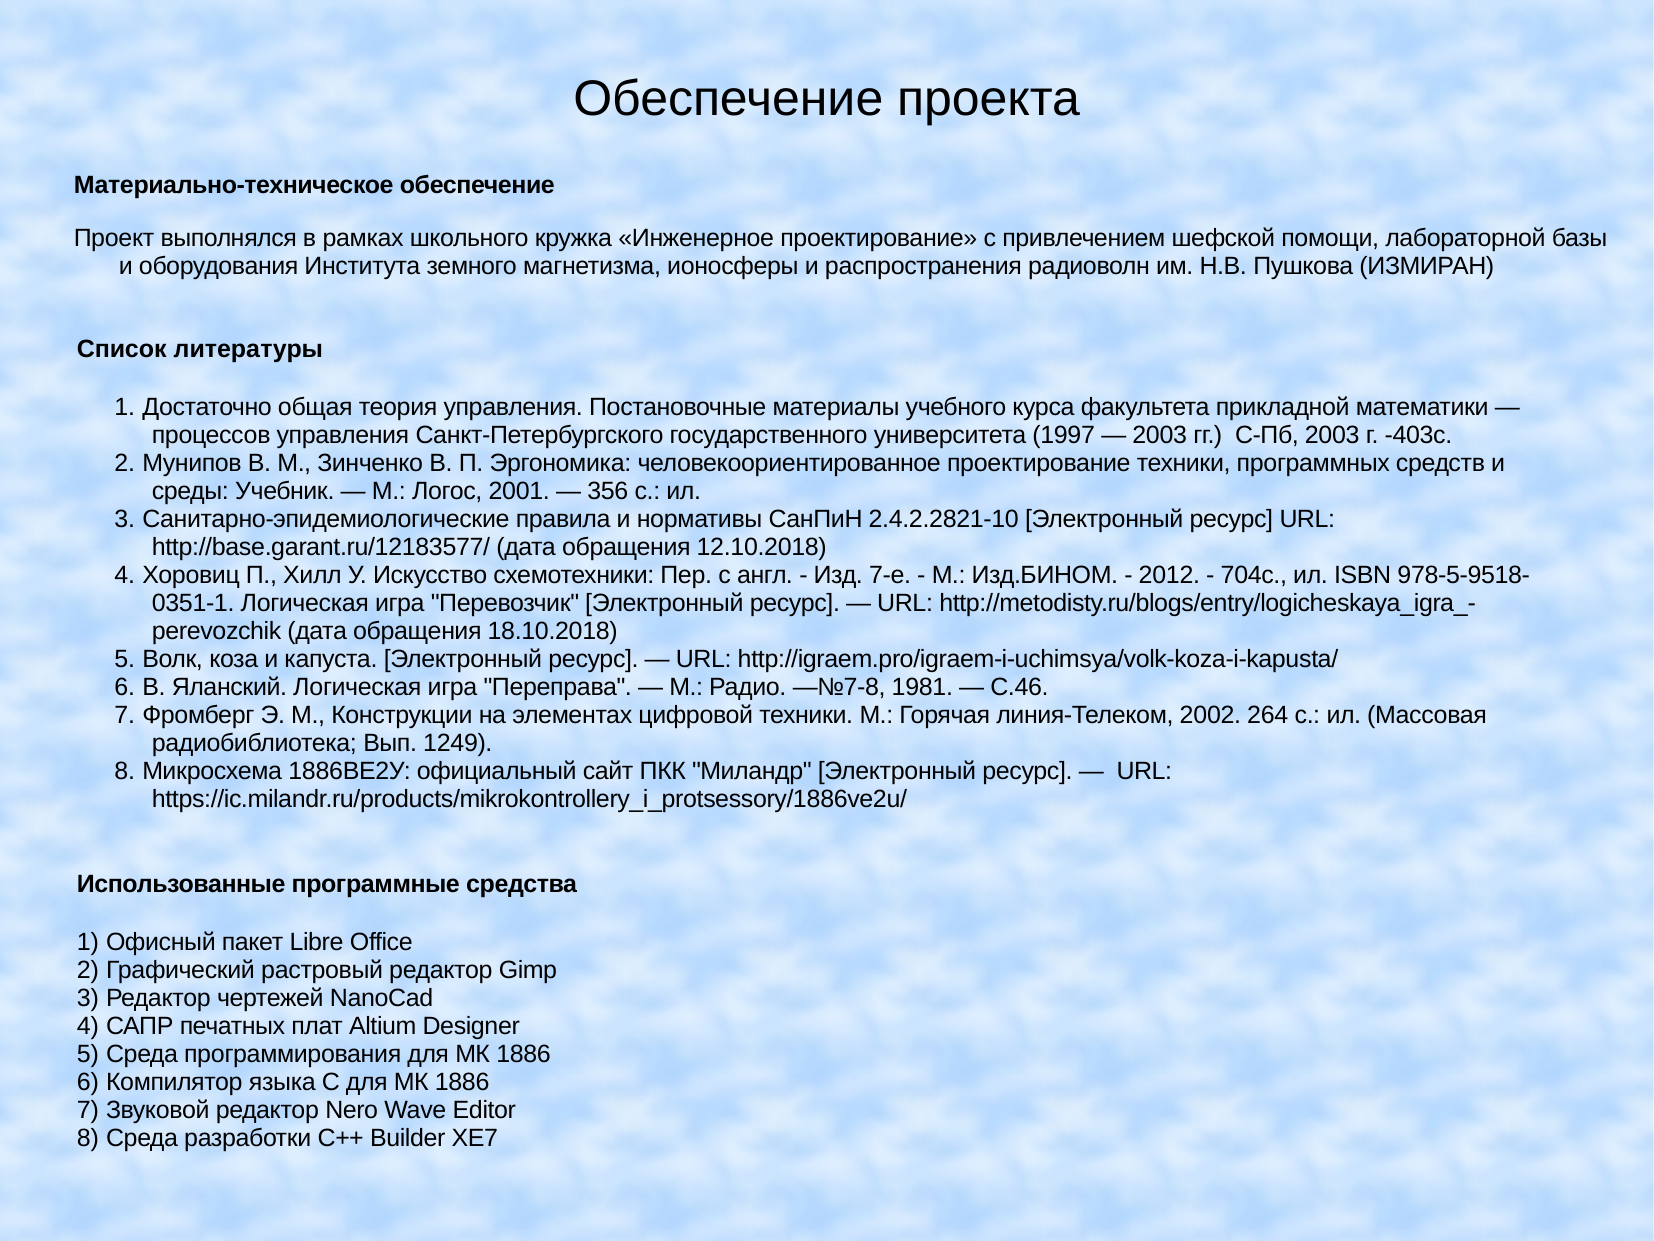

# Обеспечение проекта
Материально-техническое обеспечение
Проект выполнялся в рамках школьного кружка «Инженерное проектирование» с привлечением шефской помощи, лабораторной базы и оборудования Института земного магнетизма, ионосферы и распространения радиоволн им. Н.В. Пушкова (ИЗМИРАН)
Список литературы
 Достаточно общая теория управления. Постановочные материалы учебного курса факультета прикладной математики — процессов управления Санкт-Петербургского государственного университета (1997 — 2003 гг.)  С-Пб, 2003 г. -403с.
 Мунипов В. М., Зинченко В. П. Эргономика: человекоориентированное проектирование техники, программных средств и среды: Учебник. — М.: Логос, 2001. — 356 с.: ил.
 Санитарно-эпидемиологические правила и нормативы СанПиН 2.4.2.2821-10 [Электронный ресурс] URL: http://base.garant.ru/12183577/ (дата обращения 12.10.2018)
 Хоровиц П., Хилл У. Искусство схемотехники: Пер. с англ. - Изд. 7-е. - М.: Изд.БИНОМ. - 2012. - 704с., ил. ISBN 978-5-9518-0351-1. Логическая игра "Перевозчик" [Электронный ресурс]. — URL: http://metodisty.ru/blogs/entry/logicheskaya_igra_-perevozchik (дата обращения 18.10.2018)
 Волк, коза и капуста. [Электронный ресурс]. — URL: http://igraem.pro/igraem-i-uchimsya/volk-koza-i-kapusta/
 В. Яланский. Логическая игра "Переправа". — М.: Радио. —№7-8, 1981. — С.46.
 Фромберг Э. М., Конструкции на элементах цифровой техники. М.: Горячая линия-Телеком, 2002. 264 с.: ил. (Массовая радиобиблиотека; Вып. 1249).
 Микросхема 1886ВЕ2У: официальный сайт ПКК "Миландр" [Электронный ресурс]. — URL: https://ic.milandr.ru/products/mikrokontrollery_i_protsessory/1886ve2u/
Использованные программные средства
 Офисный пакет Libre Office
 Графический растровый редактор Gimp
 Редактор чертежей NanoCad
 САПР печатных плат Altium Designer
 Среда программирования для МК 1886
 Компилятор языка С для МК 1886
 Звуковой редактор Nero Wave Editor
 Среда разработки C++ Builder XE7